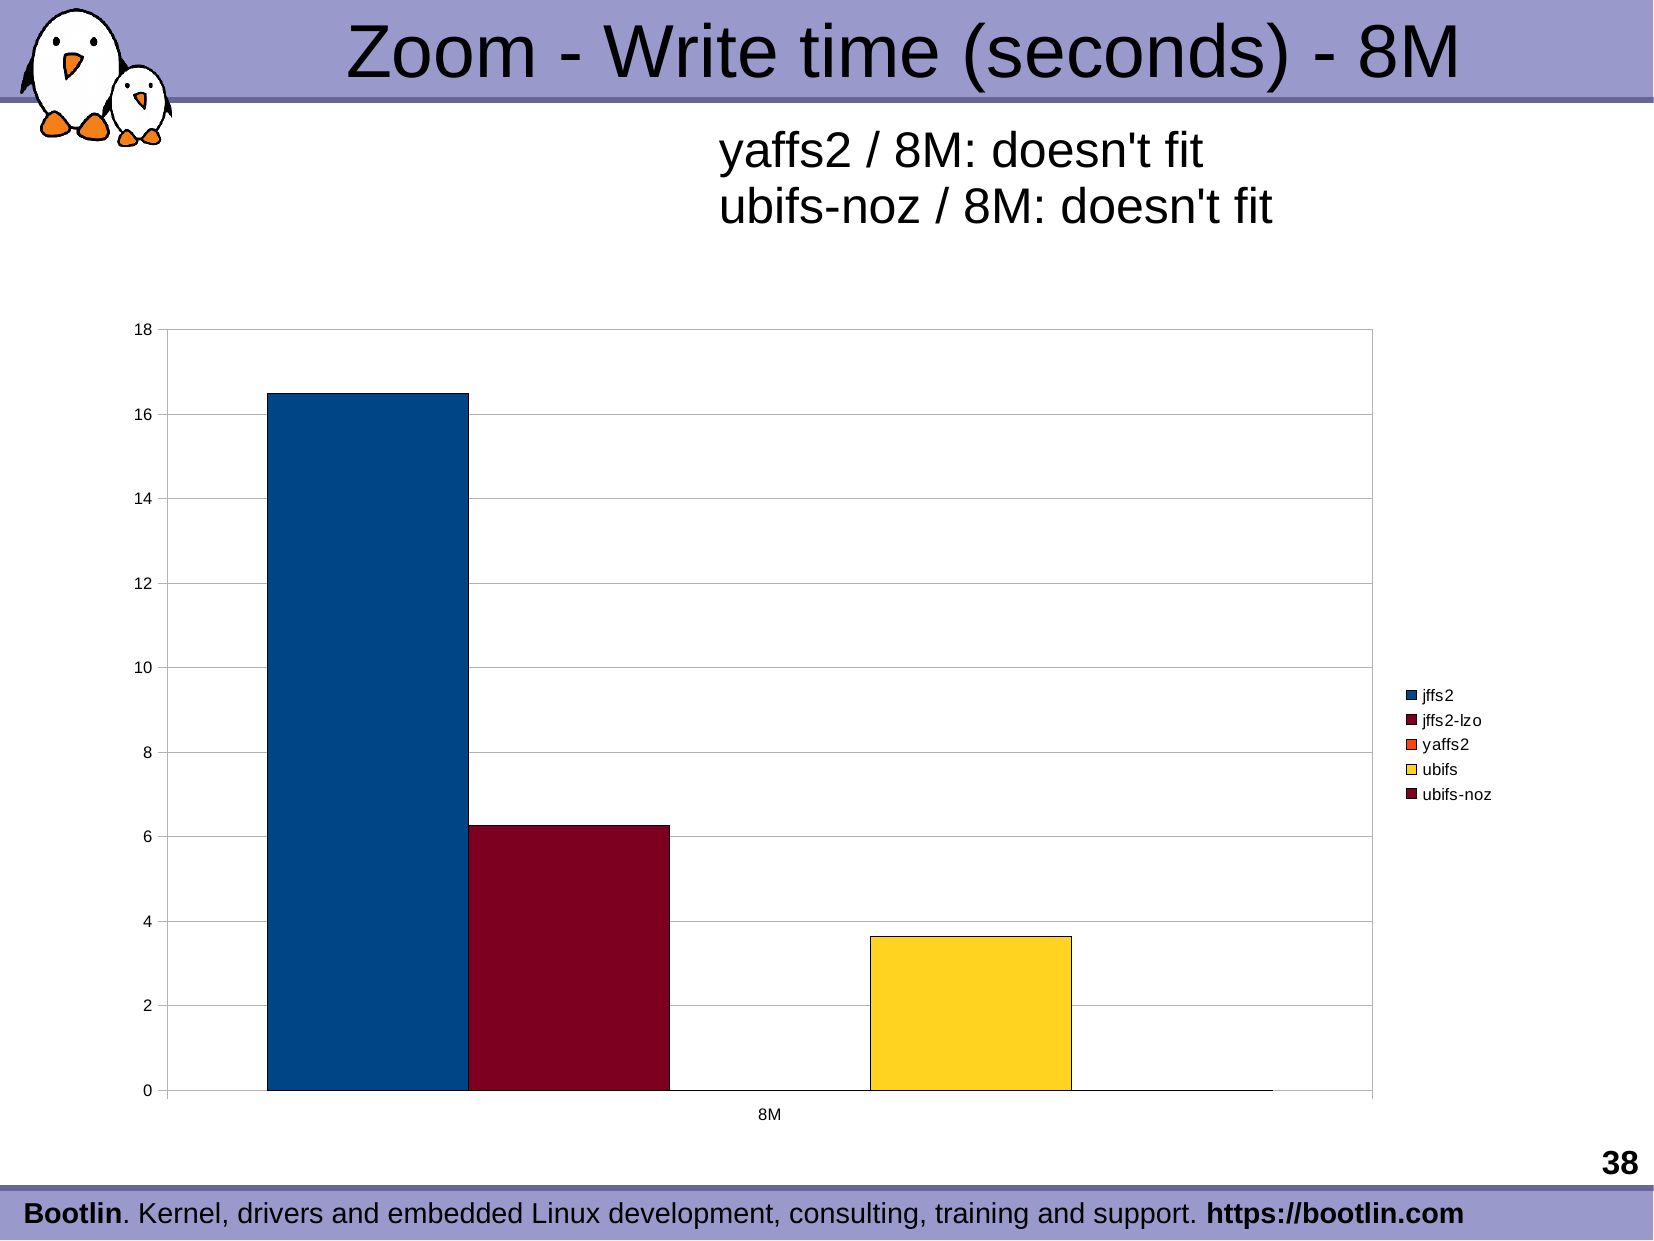

# Zoom - Write time (seconds) - 8M
yaffs2 / 8M: doesn't fit
ubifs-noz / 8M: doesn't fit
### Chart
| Category | jffs2 | jffs2-lzo | yaffs2 | ubifs | ubifs-noz |
|---|---|---|---|---|---|
| 8M | 16.48 | 6.27 | 0.0 | 3.63 | 0.0 |